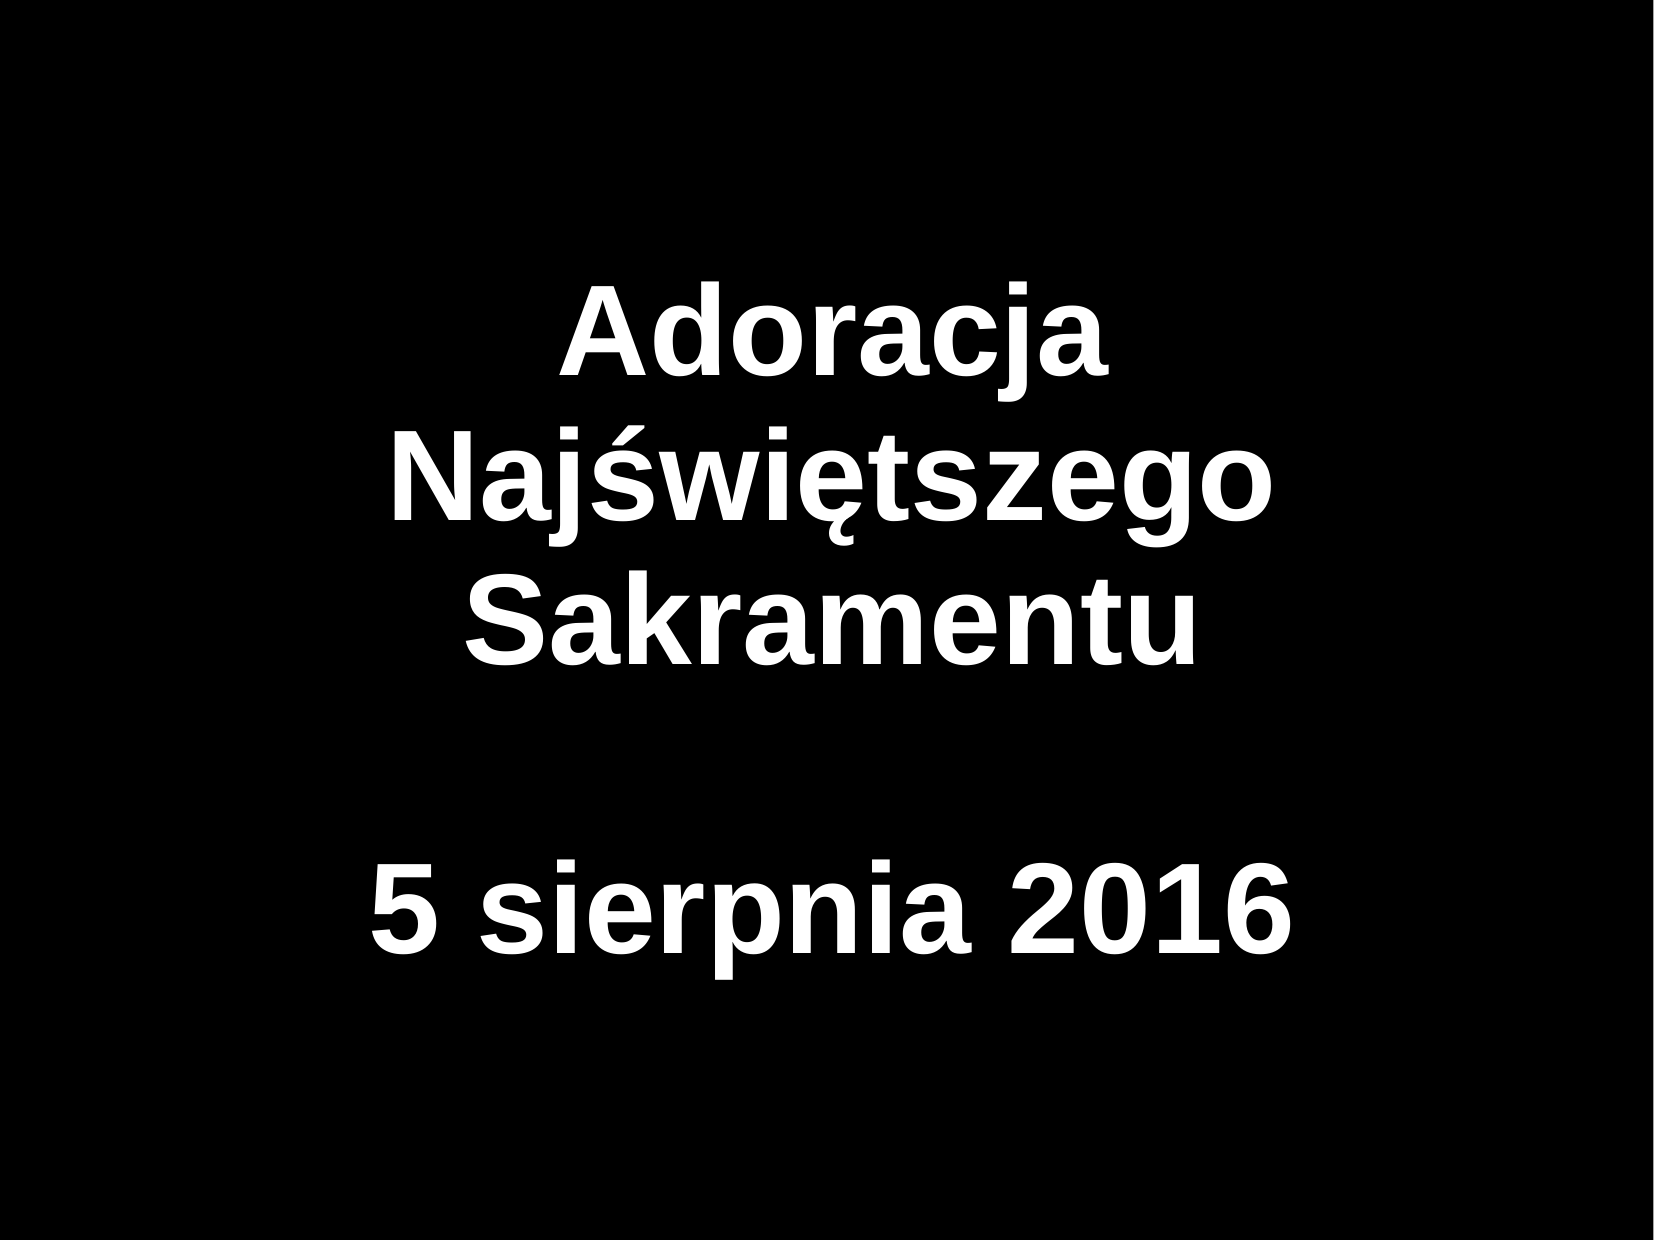

# Adoracja
Najświętszego Sakramentu
5 sierpnia 2016